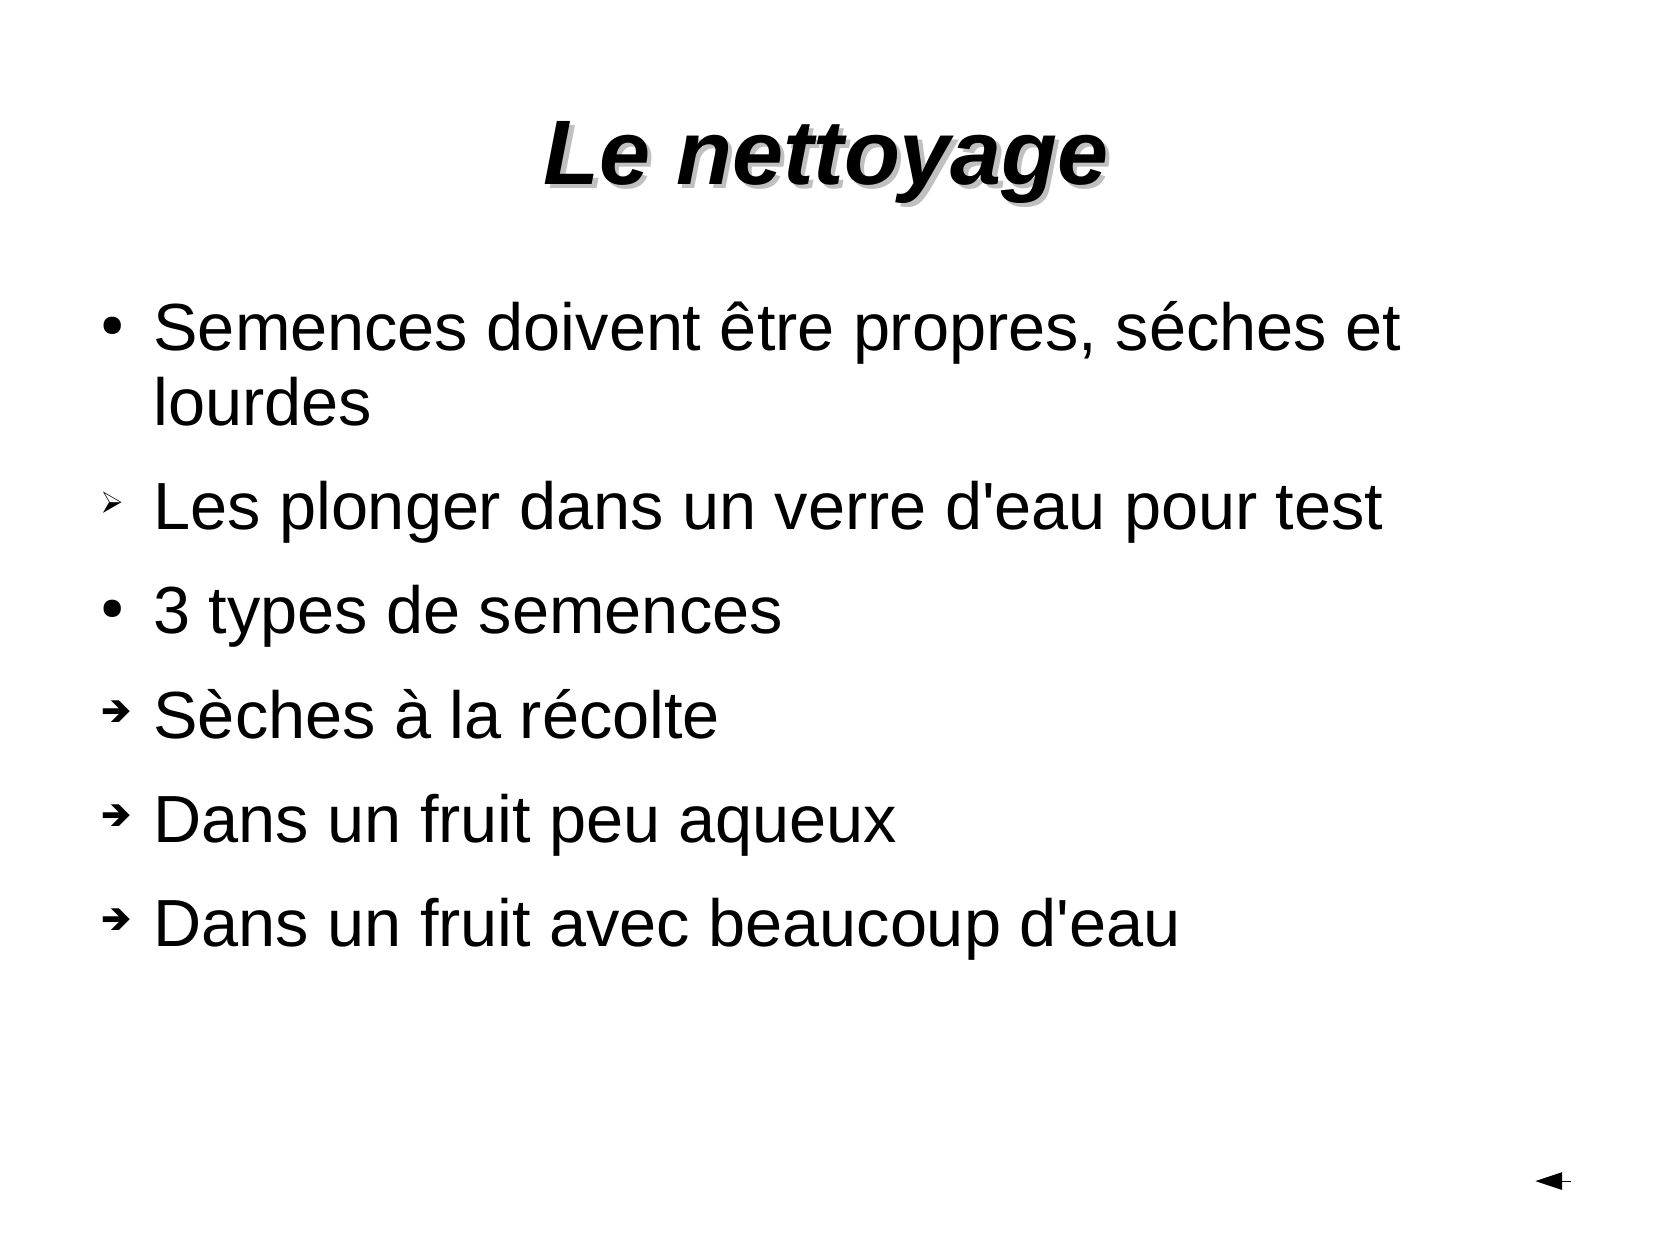

# Le nettoyage
Semences doivent être propres, séches et lourdes
Les plonger dans un verre d'eau pour test
3 types de semences
Sèches à la récolte
Dans un fruit peu aqueux
Dans un fruit avec beaucoup d'eau